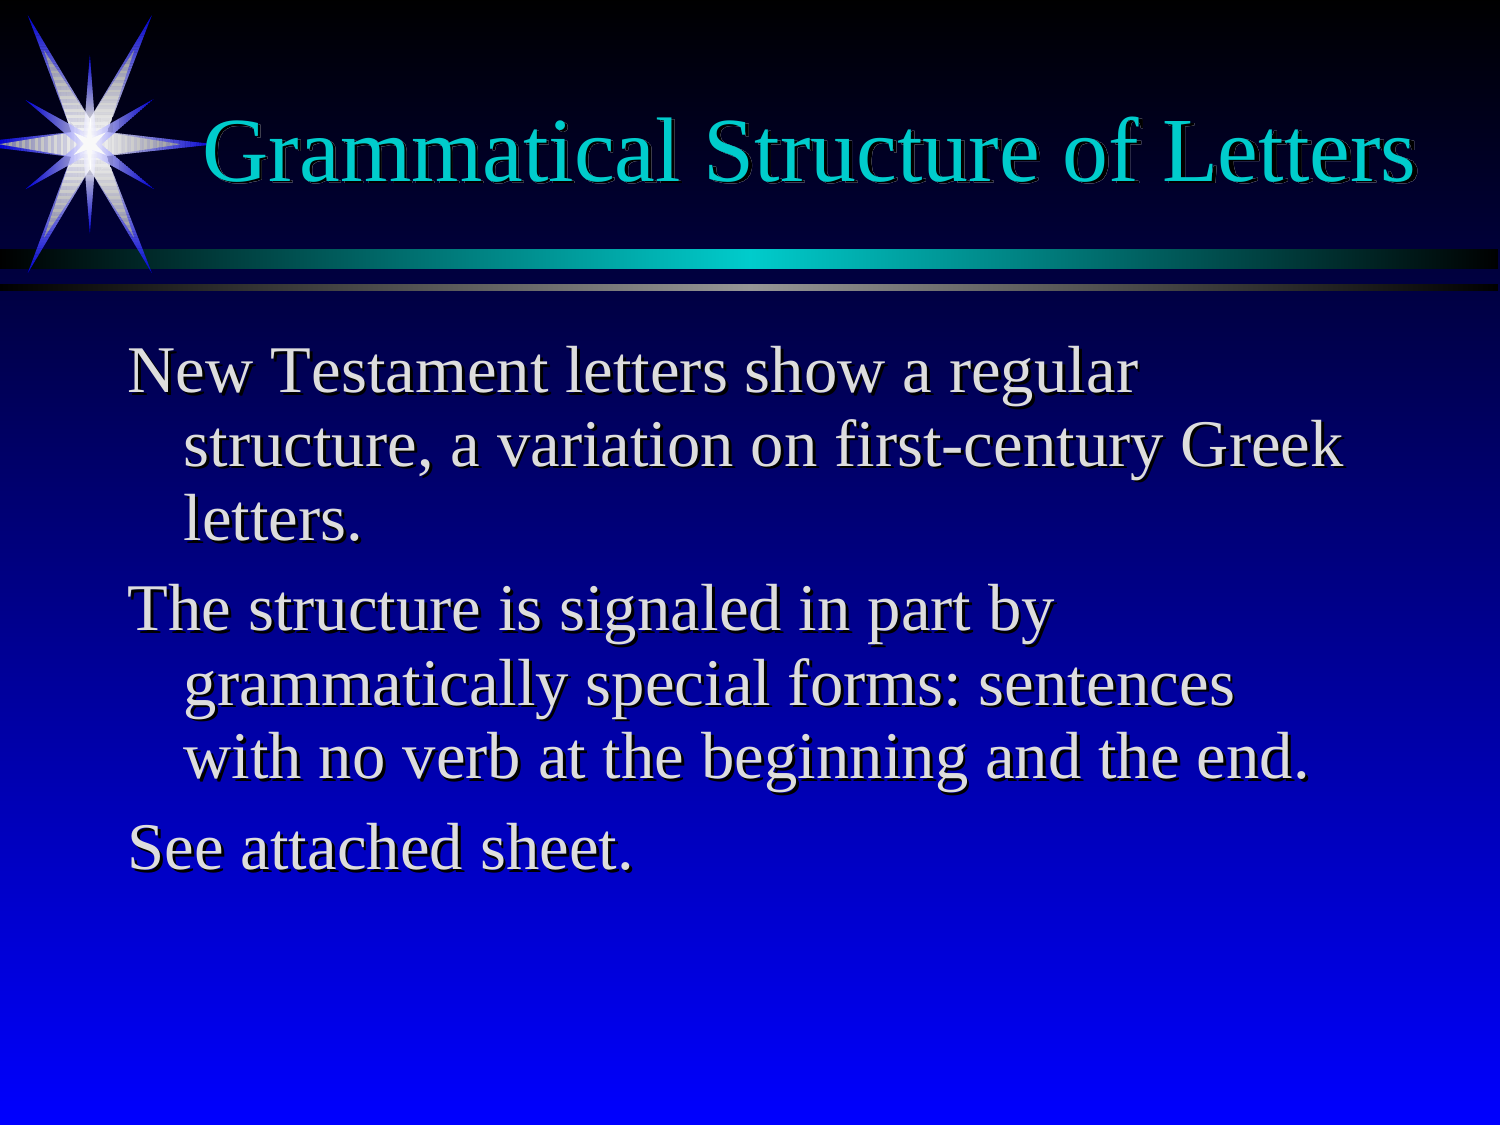

# Grammatical Structure of Letters
New Testament letters show a regular structure, a variation on first-century Greek letters.
The structure is signaled in part by grammatically special forms: sentences with no verb at the beginning and the end.
See attached sheet.